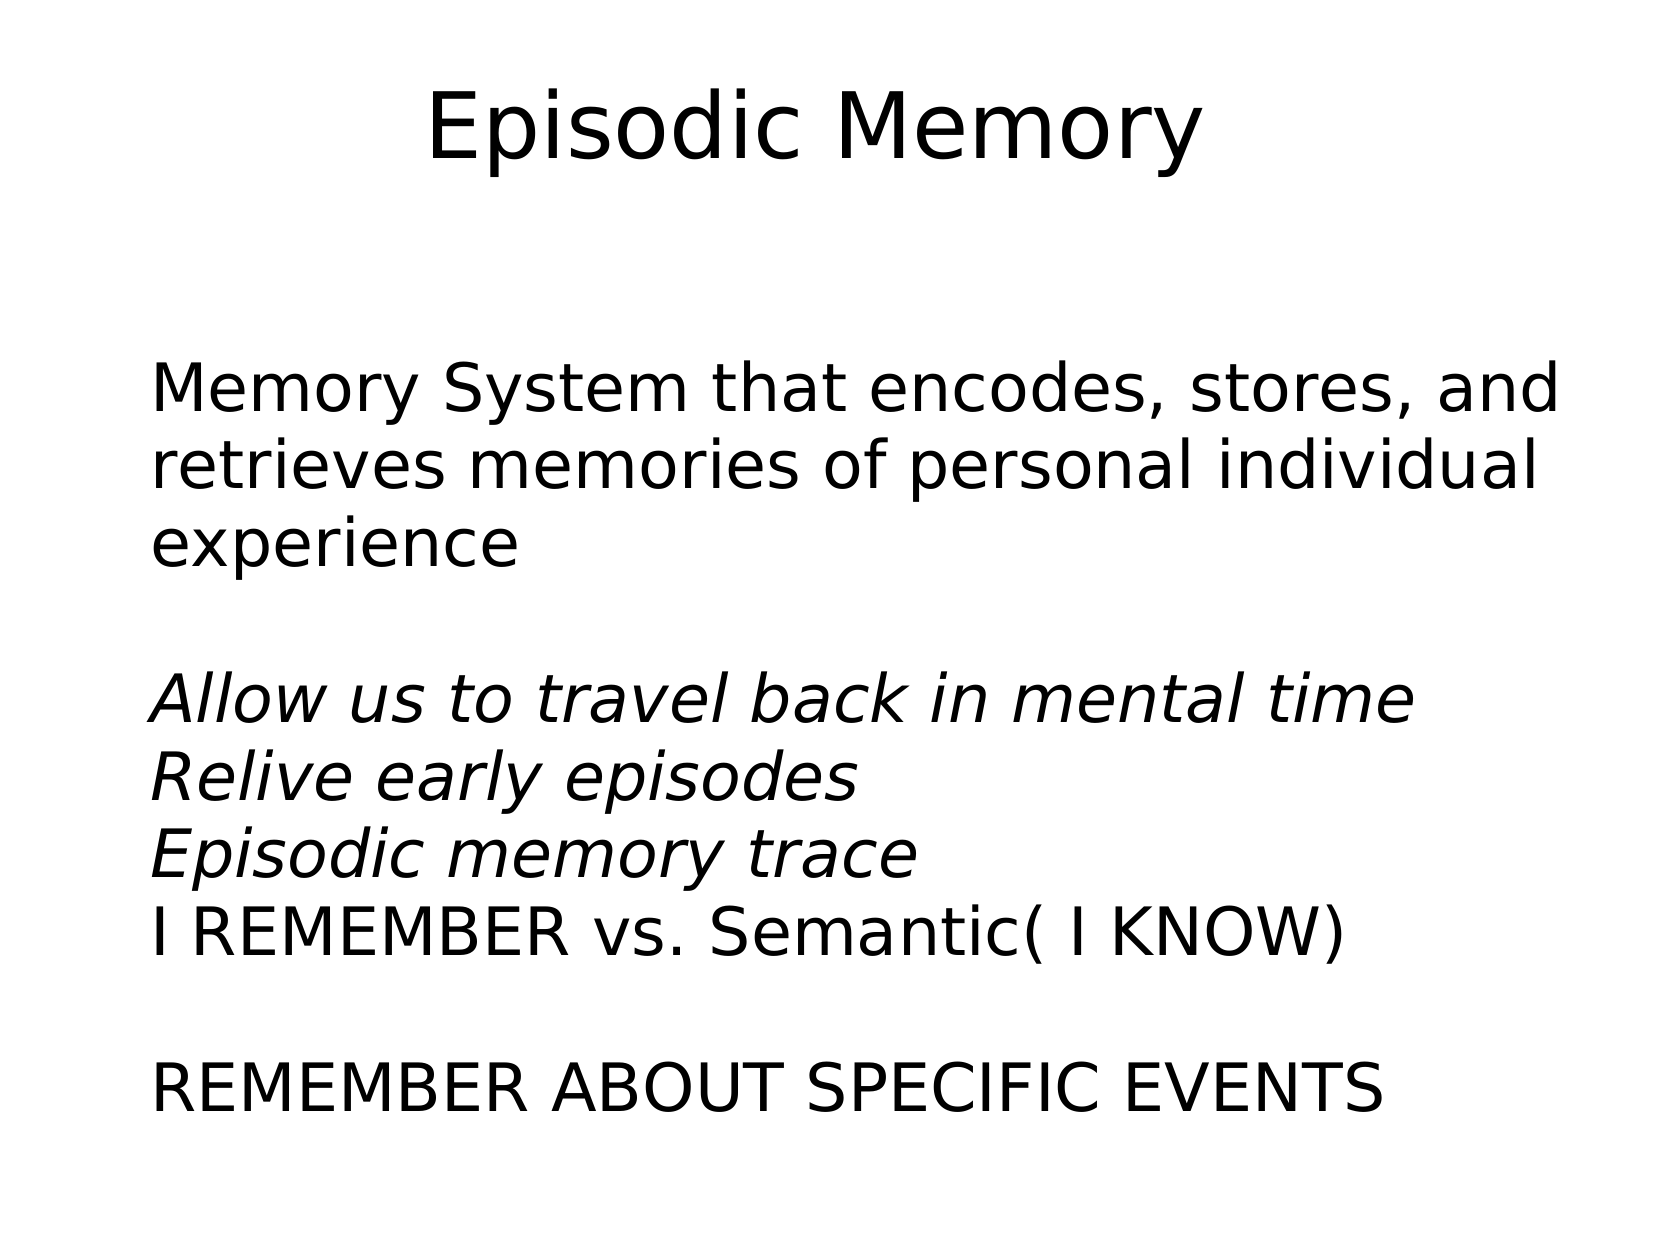

# Episodic Memory
Memory System that encodes, stores, and retrieves memories of personal individual experience
Allow us to travel back in mental time
Relive early episodes
Episodic memory trace
I REMEMBER vs. Semantic( I KNOW)
REMEMBER ABOUT SPECIFIC EVENTS